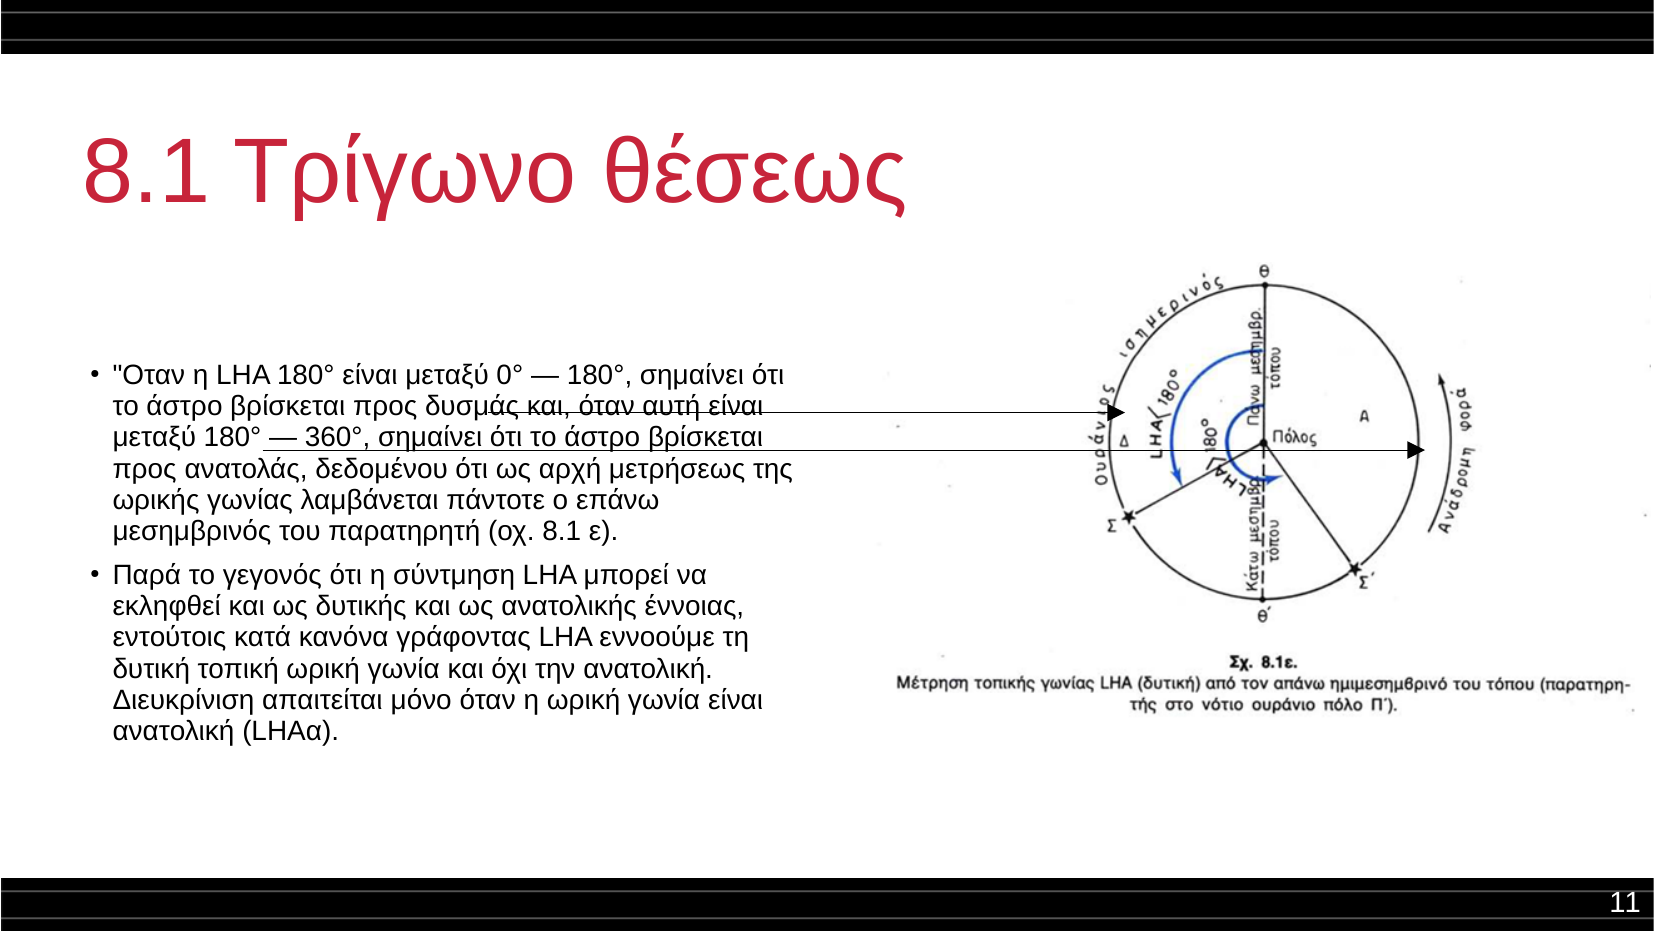

# 8.1 Τρίγωνο θέσεως
"Οταν η LΗΑ 180° είναι μεταξύ 0° — 180°, σημαίνει ότι το άστρο βρίσκεται προς δυσμάς και, όταν αυτή είναι μεταξύ 180° — 360°, σημαίνει ότι το άστρο βρίσκεται προς ανατολάς, δεδομένου ότι ως αρχή μετρήσεως της ωρικής γωνίας λαμβάνεται πάντοτε ο επάνω μεσημβρινός του παρατηρητή (οχ. 8.1 ε).
Παρά το γεγονός ότι η σύντμηση LΗΑ μπορεί να εκληφθεί και ως δυτικής και ως ανατολικής έννοιας, εντούτοις κατά κανόνα γράφοντας LΗΑ εννοούμε τη δυτική τοπική ωρική γωνία και όχι την ανατολική. Διευκρίνιση απαιτείται μόνο όταν η ωρική γωνία είναι ανατολική (LHAα).